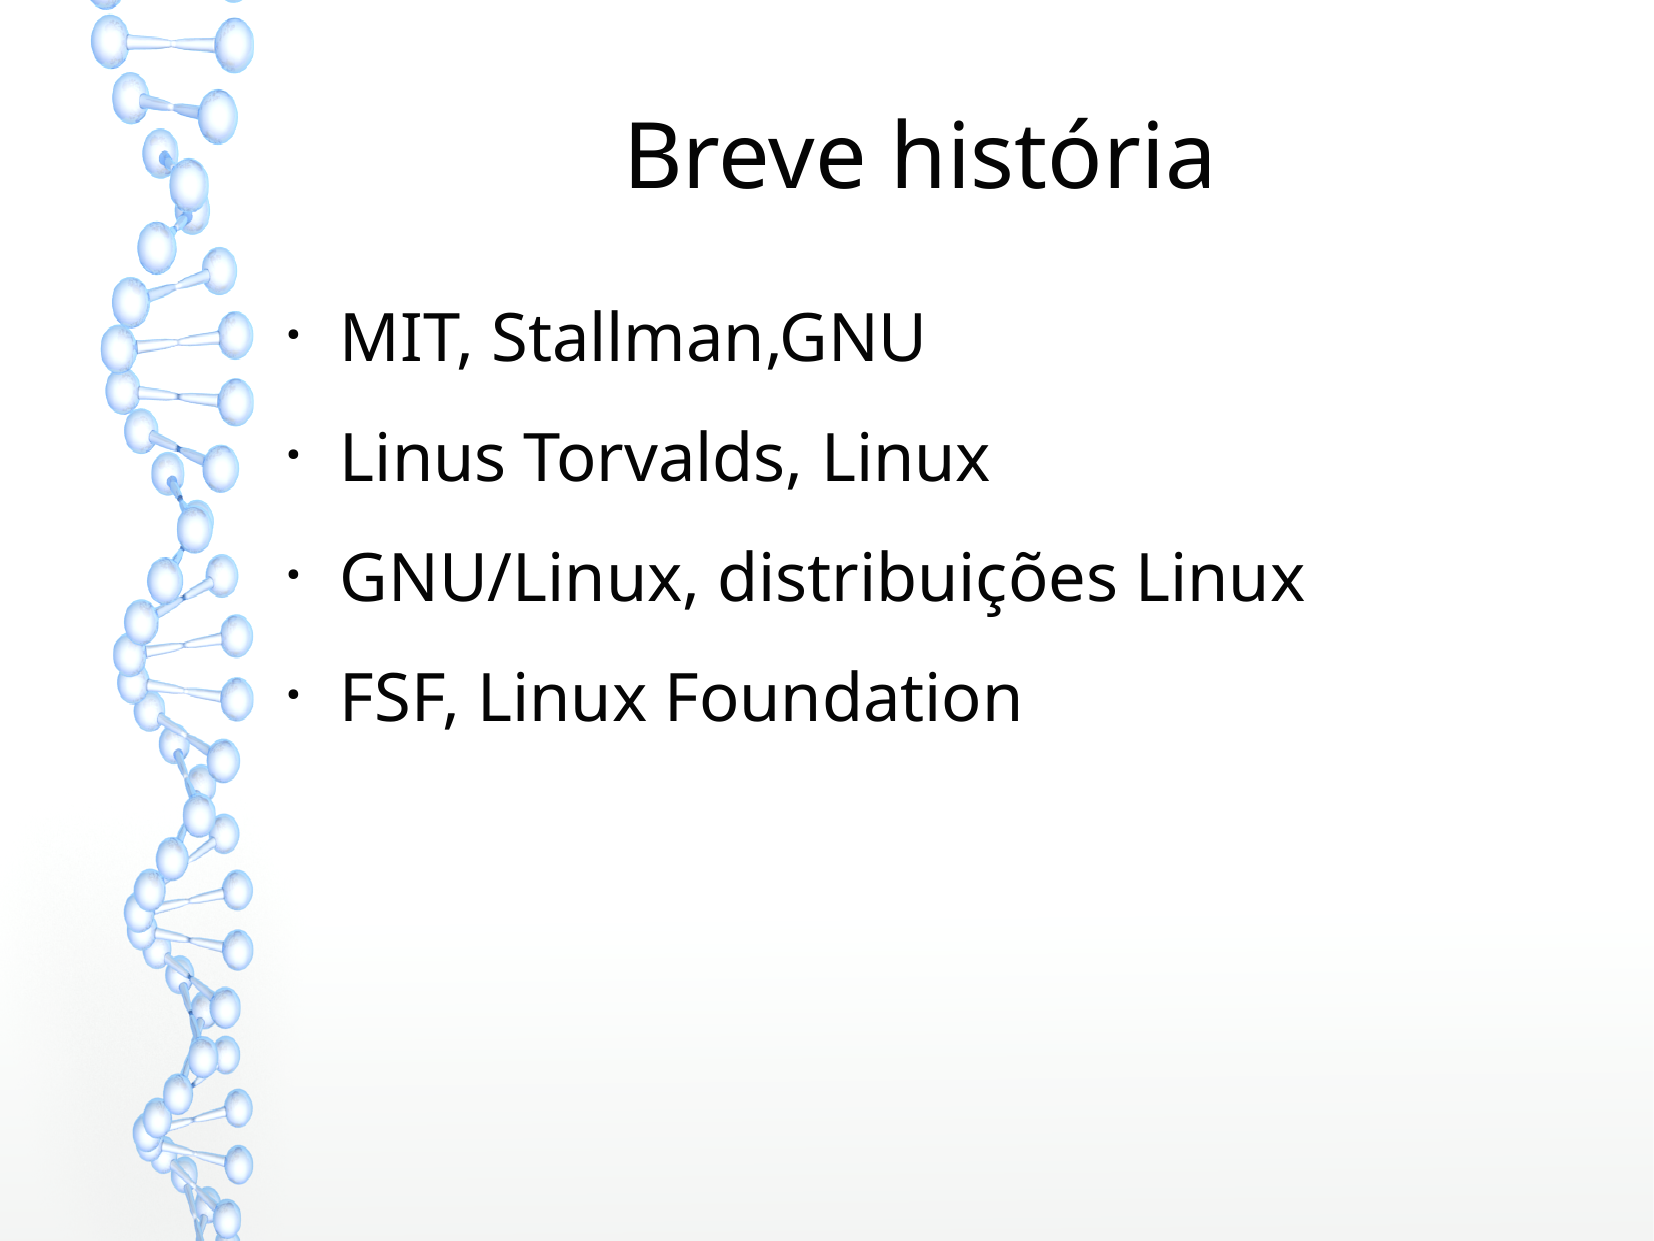

# Breve história
MIT, Stallman,GNU
Linus Torvalds, Linux
GNU/Linux, distribuições Linux
FSF, Linux Foundation